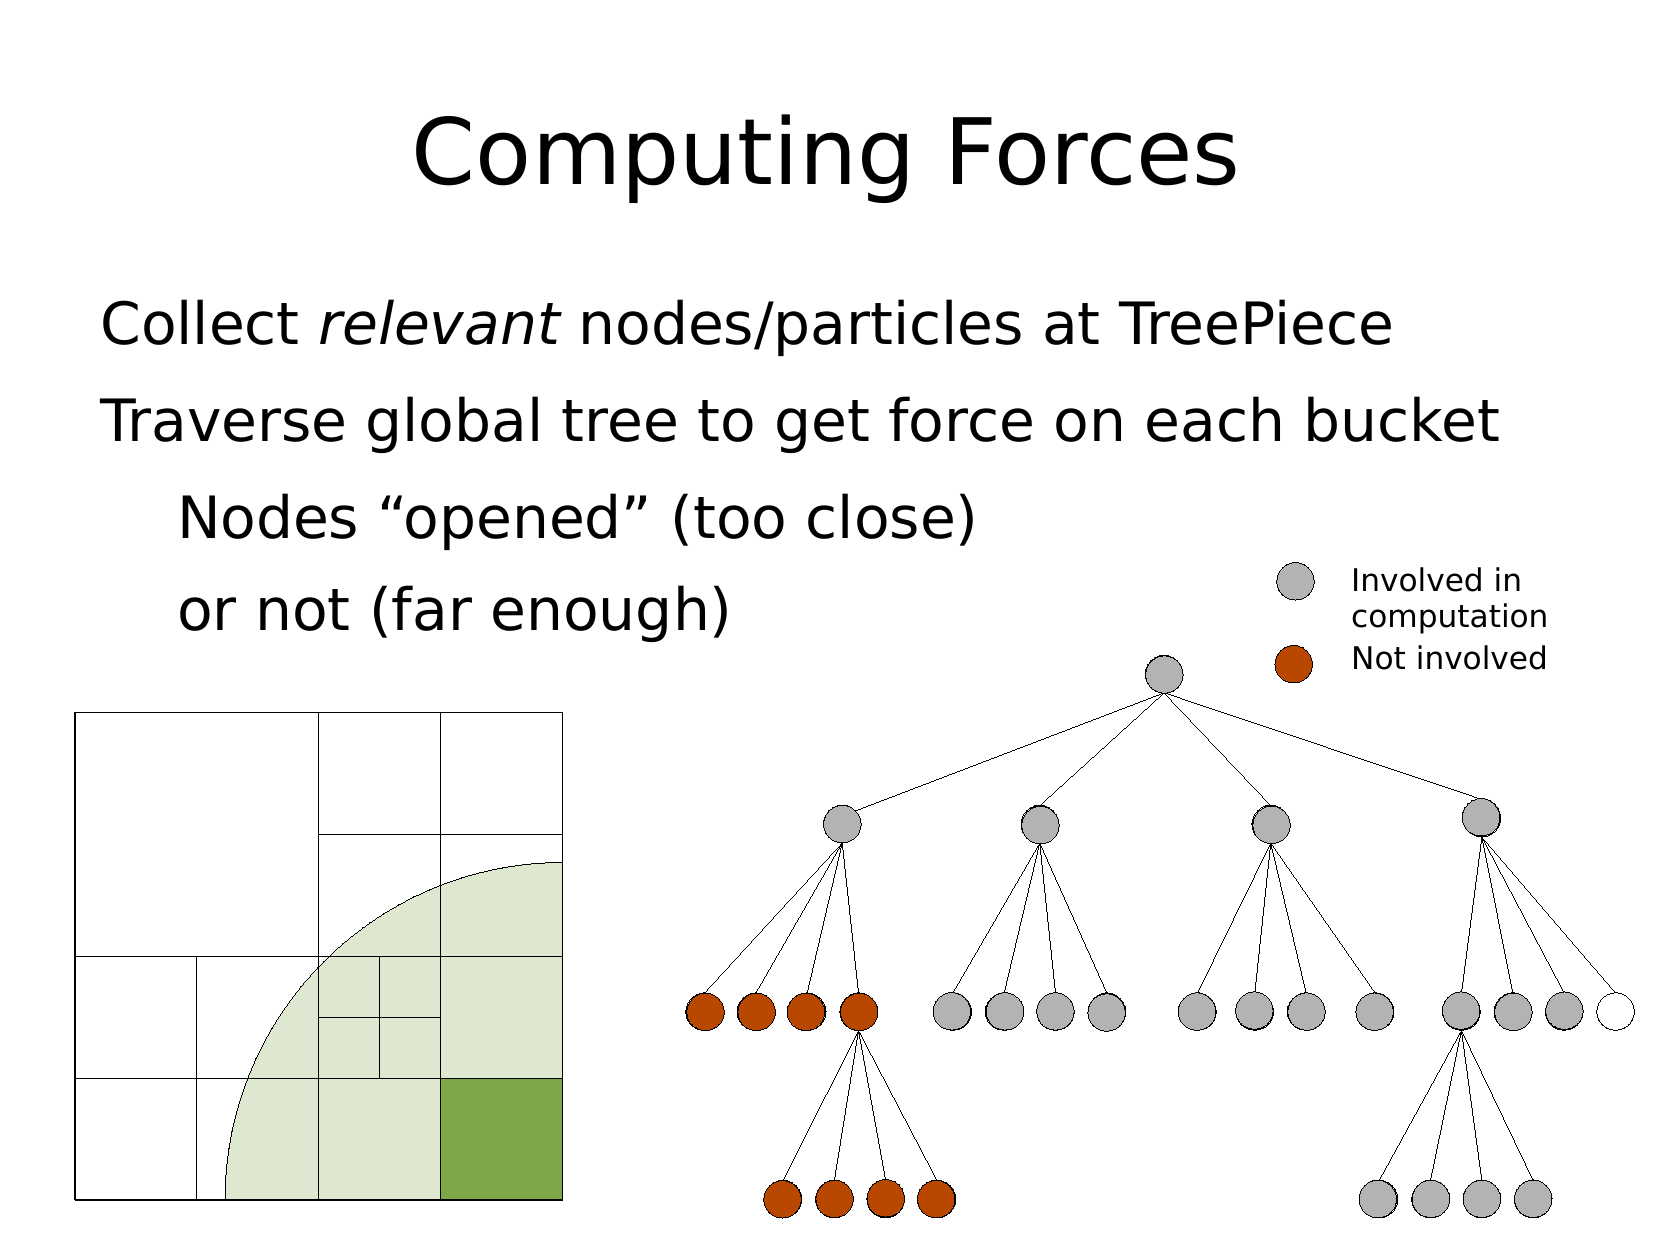

# Computing Forces
Collect relevant nodes/particles at TreePiece
Traverse global tree to get force on each bucket
Nodes “opened” (too close)
or not (far enough)
Involved in computation
Not involved